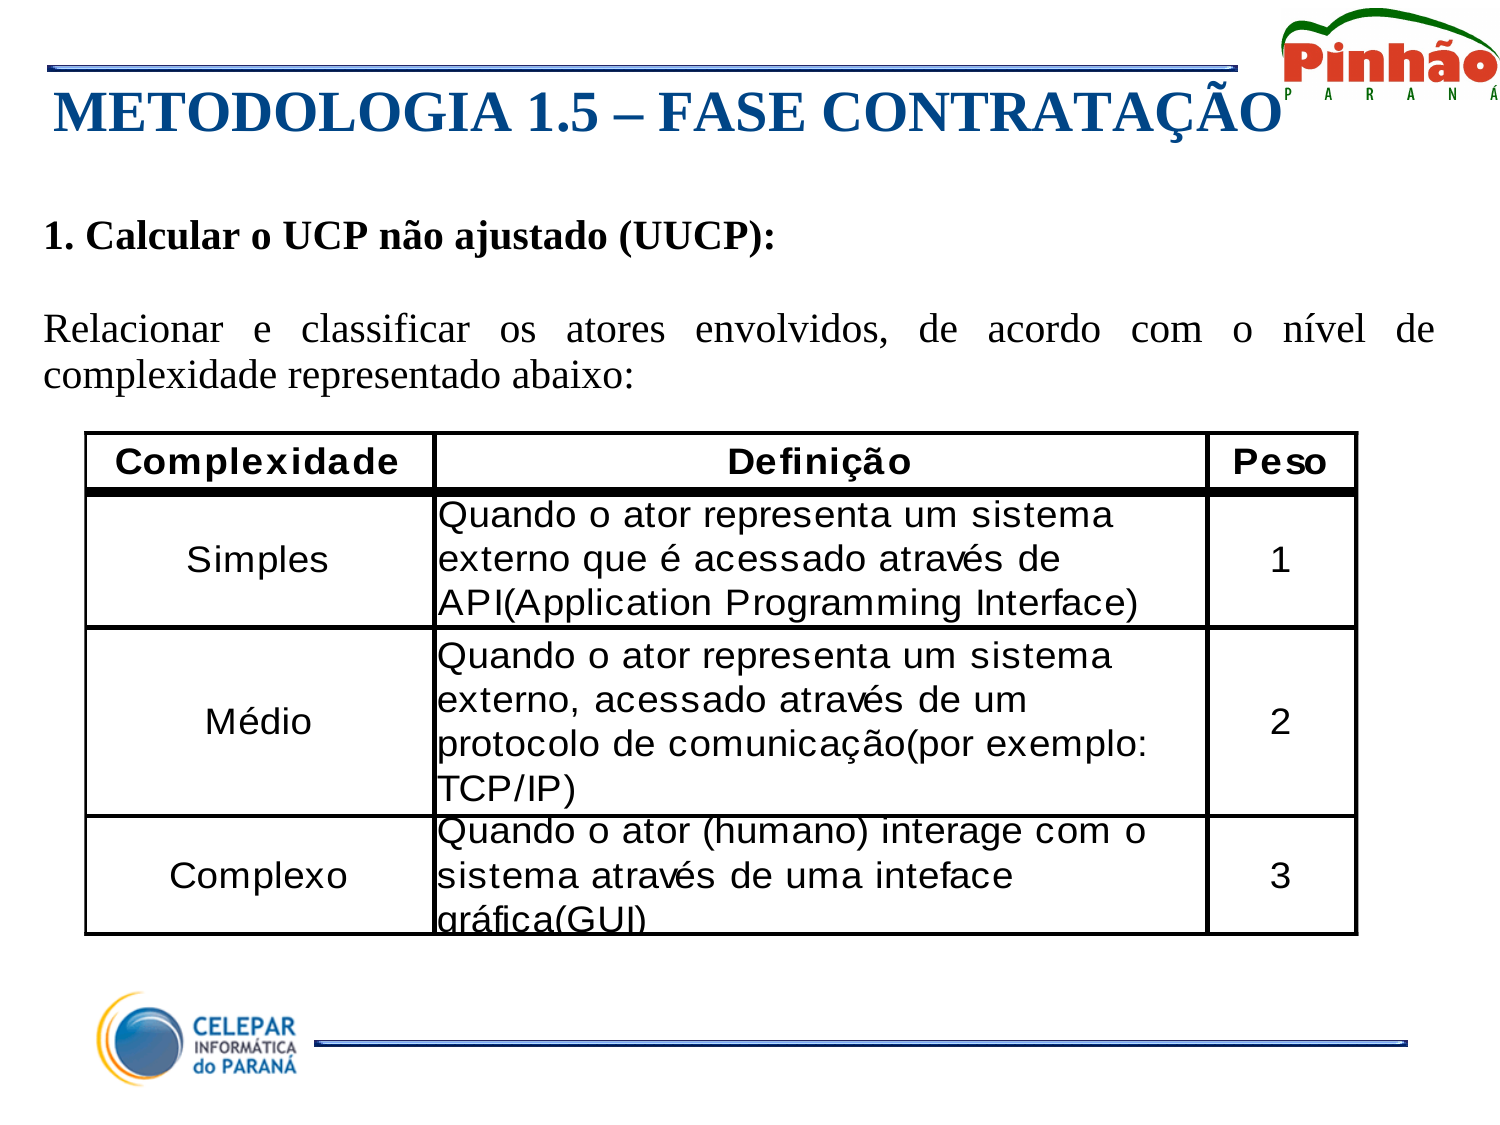

#
METODOLOGIA 1.5 – FASE CONTRATAÇÃO
1. Calcular o UCP não ajustado (UUCP):
Relacionar e classificar os atores envolvidos, de acordo com o nível de complexidade representado abaixo: